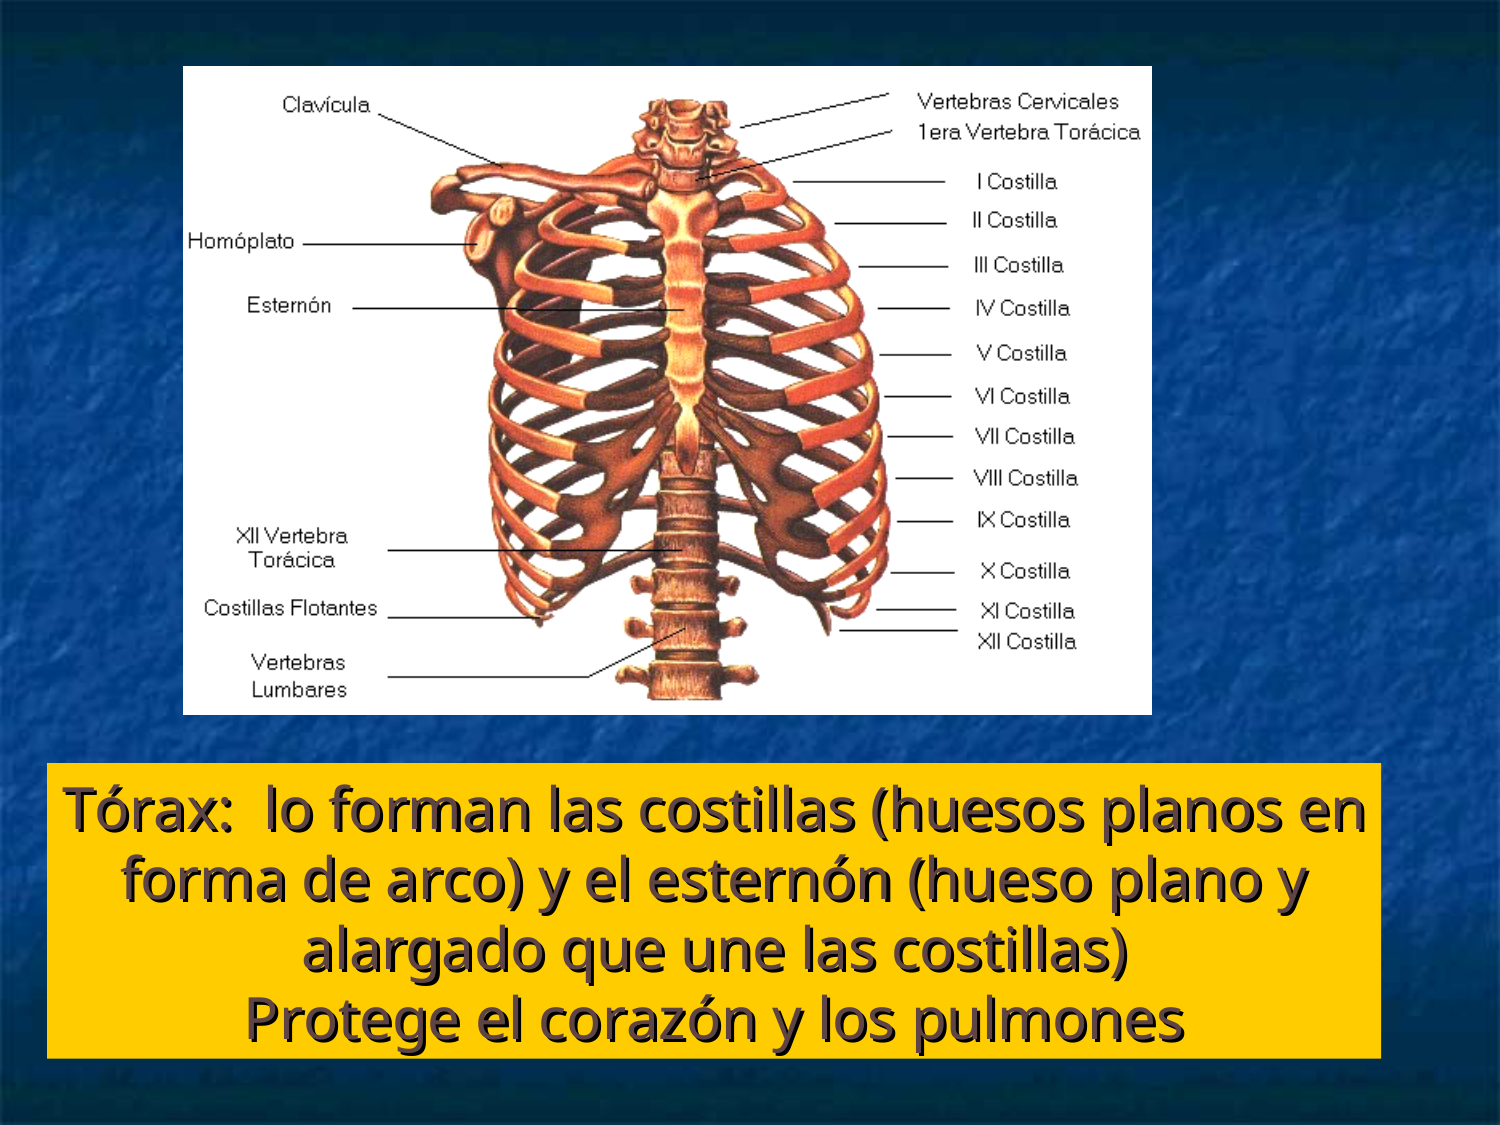

Tórax: lo forman las costillas (huesos planos en
 forma de arco) y el esternón (hueso plano y
alargado que une las costillas)
Protege el corazón y los pulmones